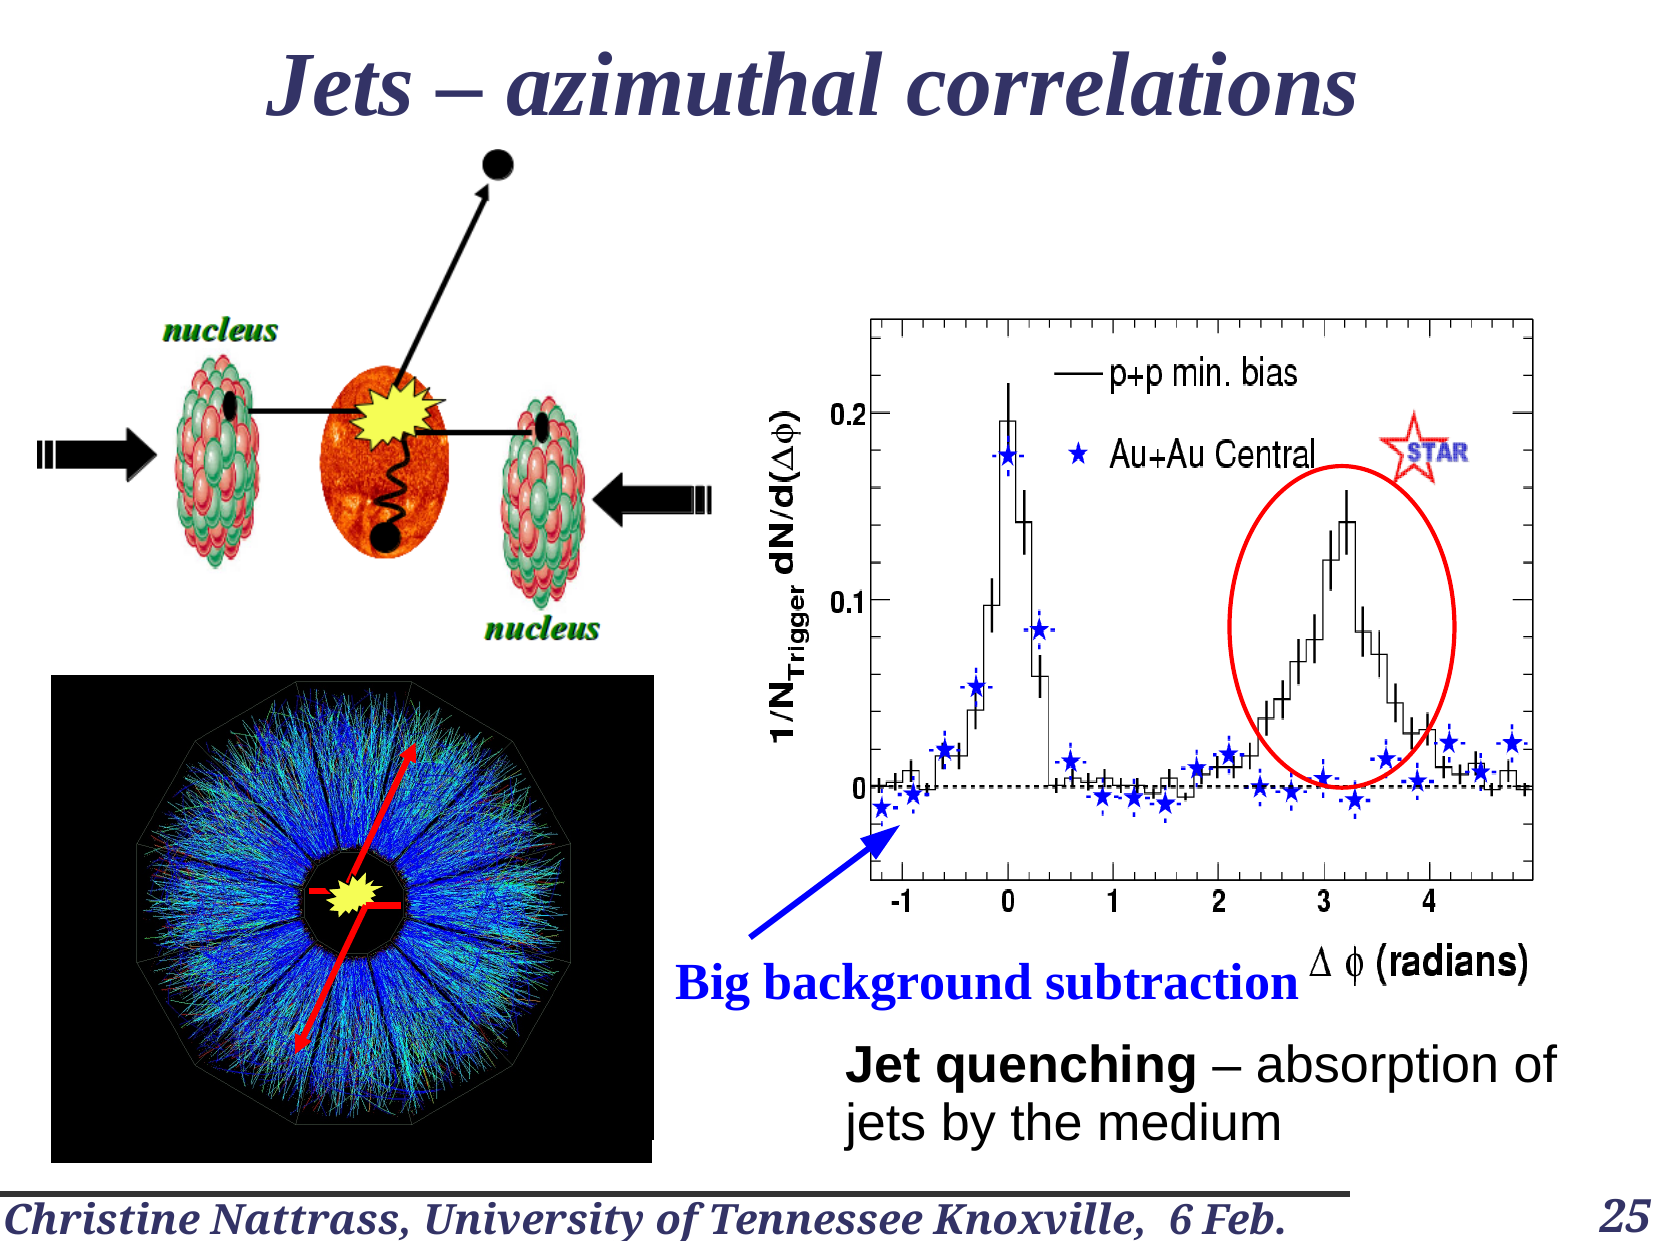

# Jets – azimuthal correlations
p+p  dijet
Big background subtraction
Jet quenching – absorption of jets by the medium